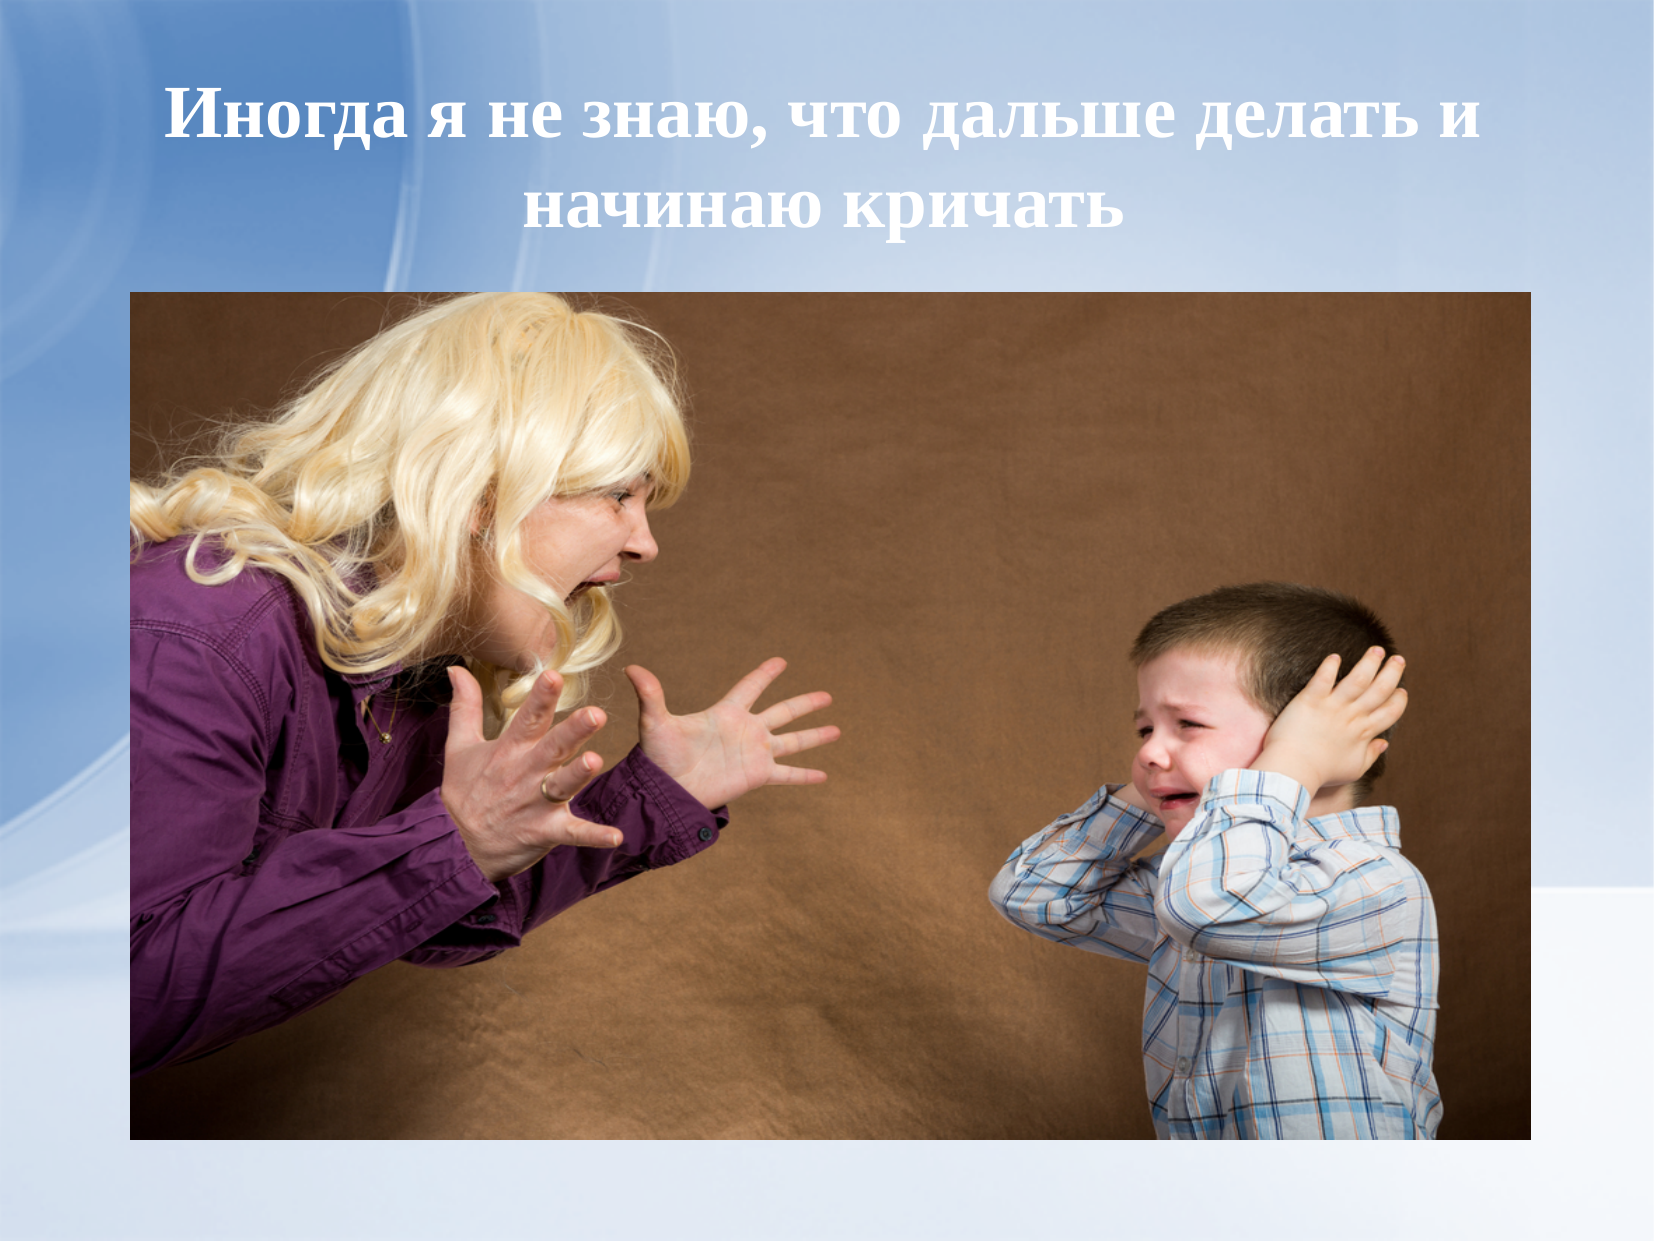

# Иногда я не знаю, что дальше делать и начинаю кричать